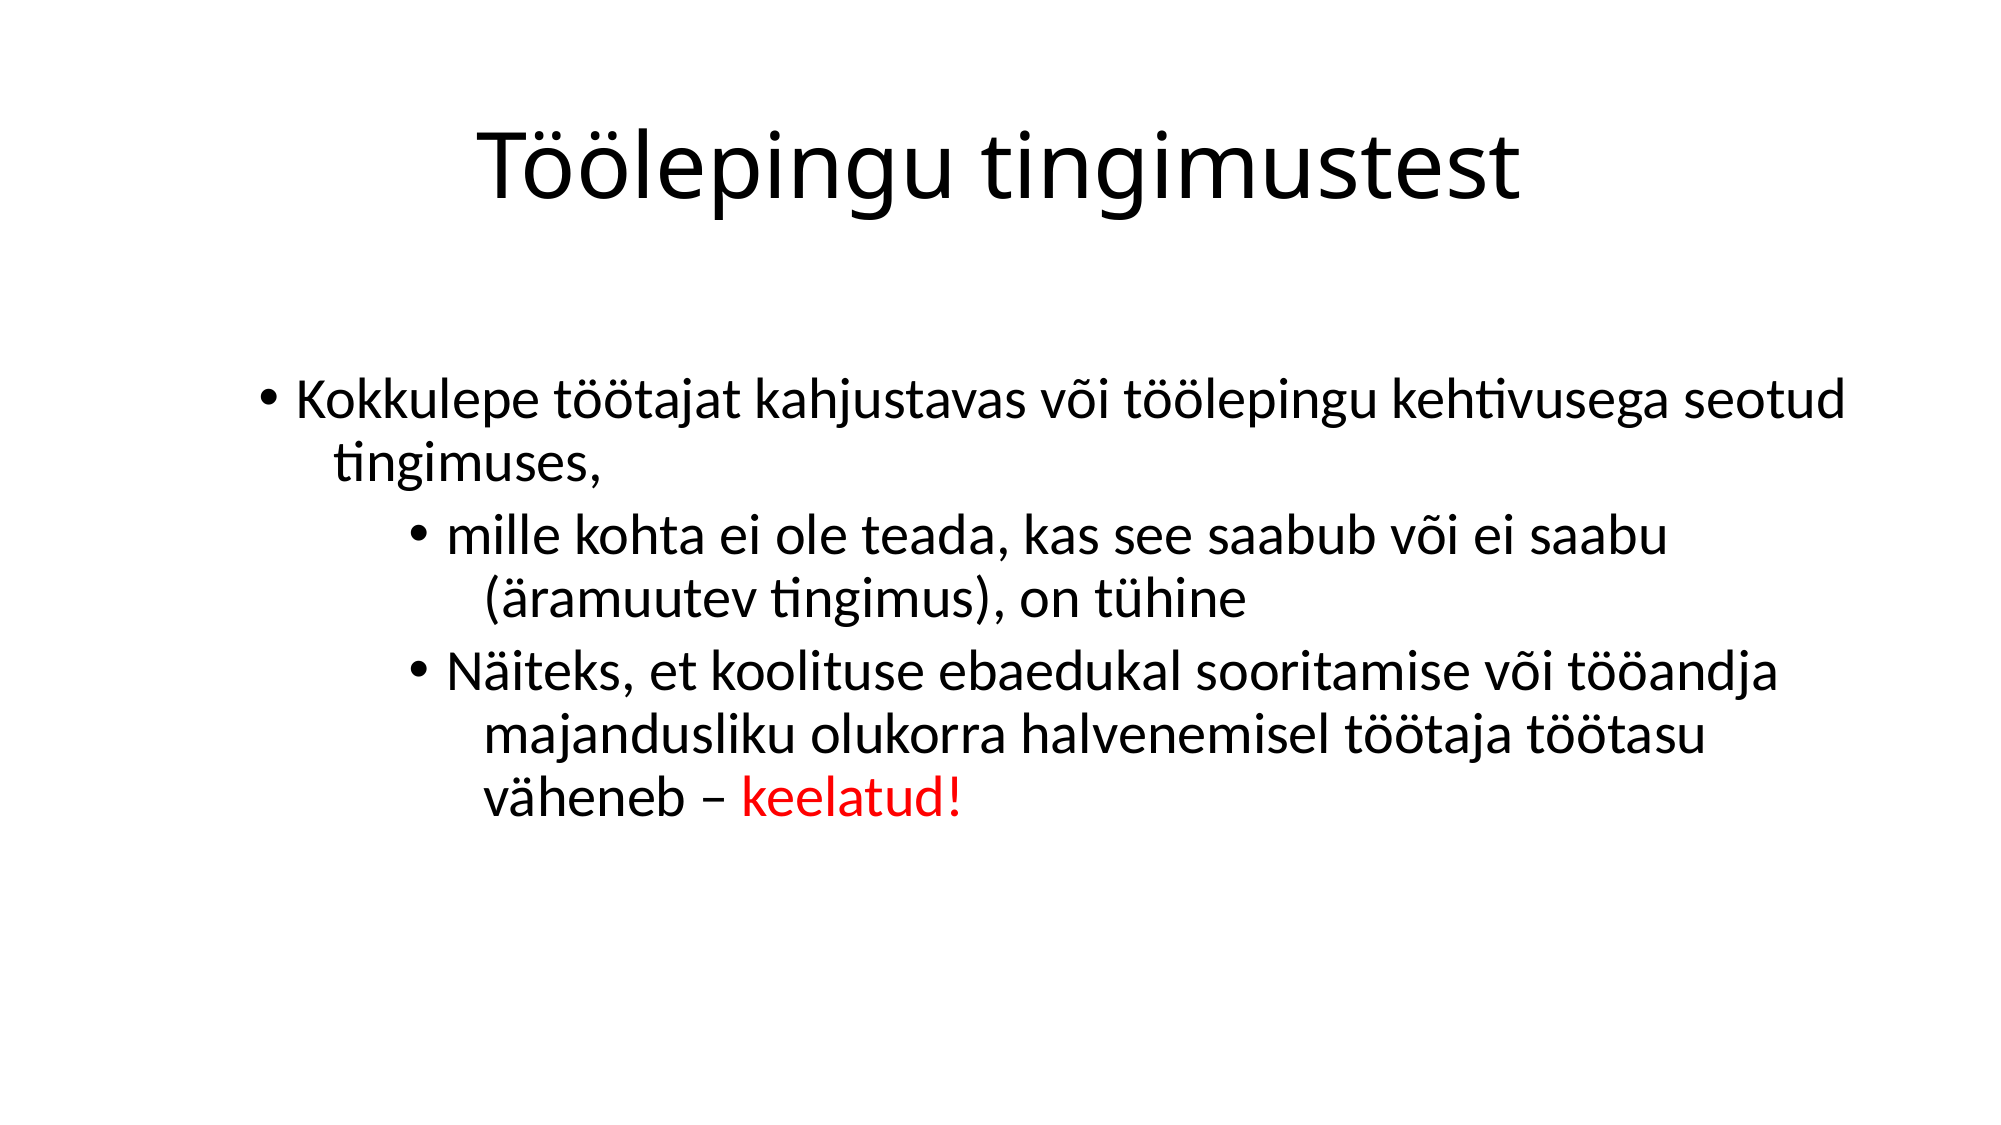

# Töölepingu tingimustest
Kokkulepe töötajat kahjustavas või töölepingu kehtivusega seotud tingimuses,
mille kohta ei ole teada, kas see saabub või ei saabu (äramuutev tingimus), on tühine
Näiteks, et koolituse ebaedukal sooritamise või tööandja majandusliku olukorra halvenemisel töötaja töötasu väheneb – keelatud!